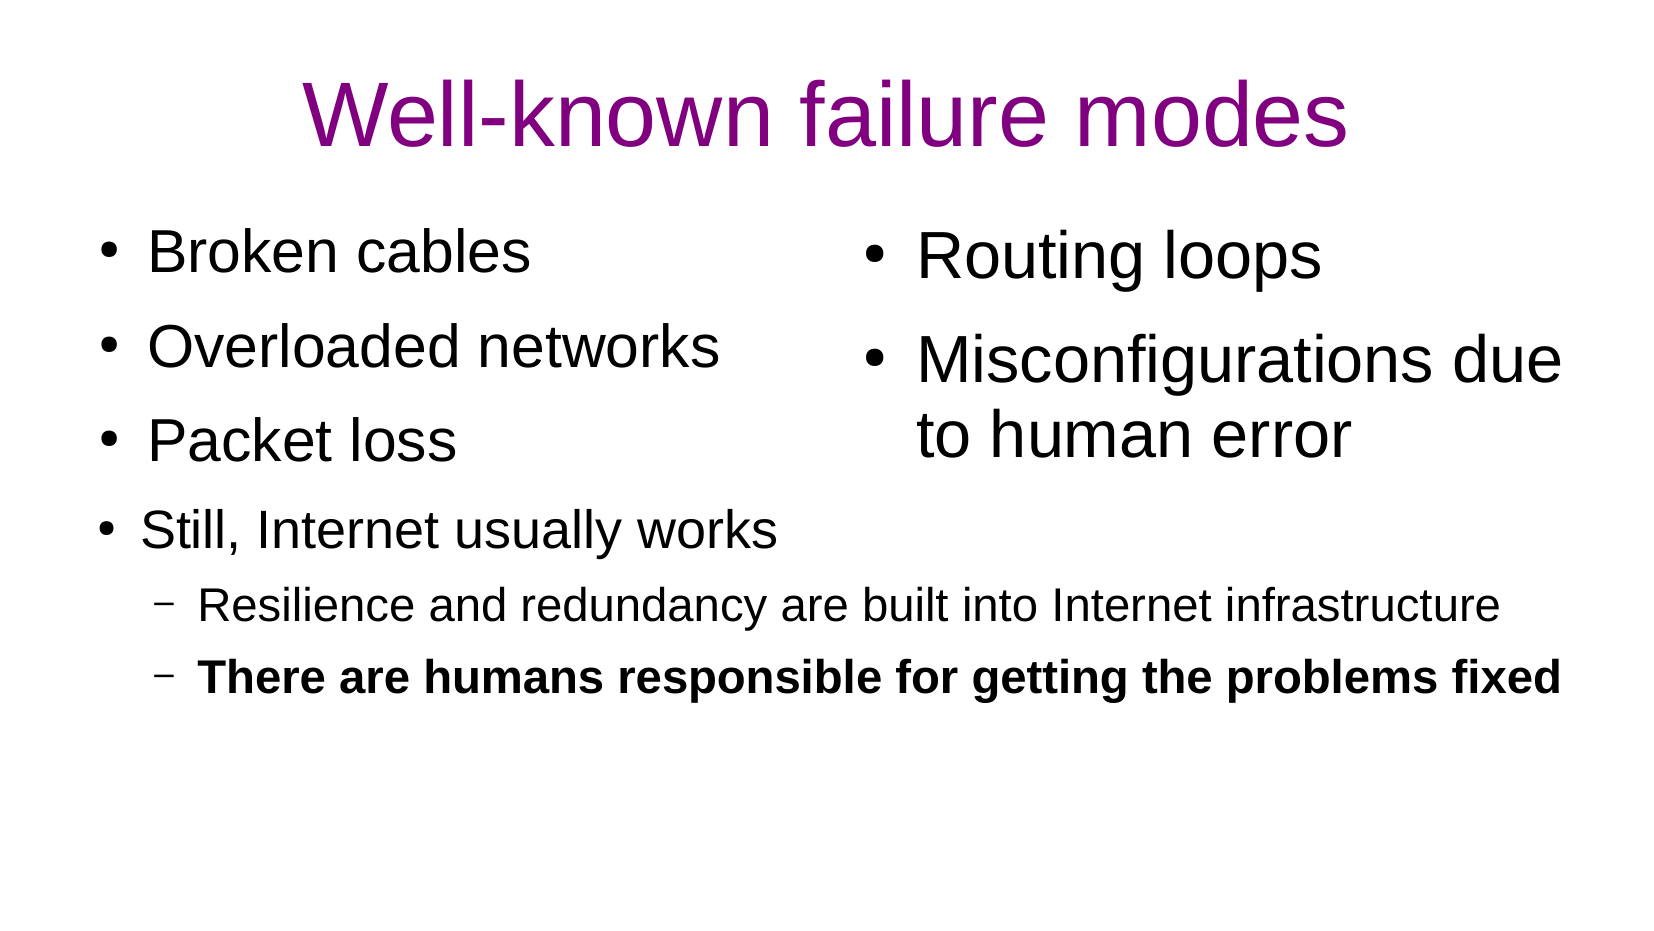

# Well-known failure modes
Broken cables
Overloaded networks
Packet loss
Routing loops
Misconfigurations due to human error
Still, Internet usually works
Resilience and redundancy are built into Internet infrastructure
There are humans responsible for getting the problems fixed